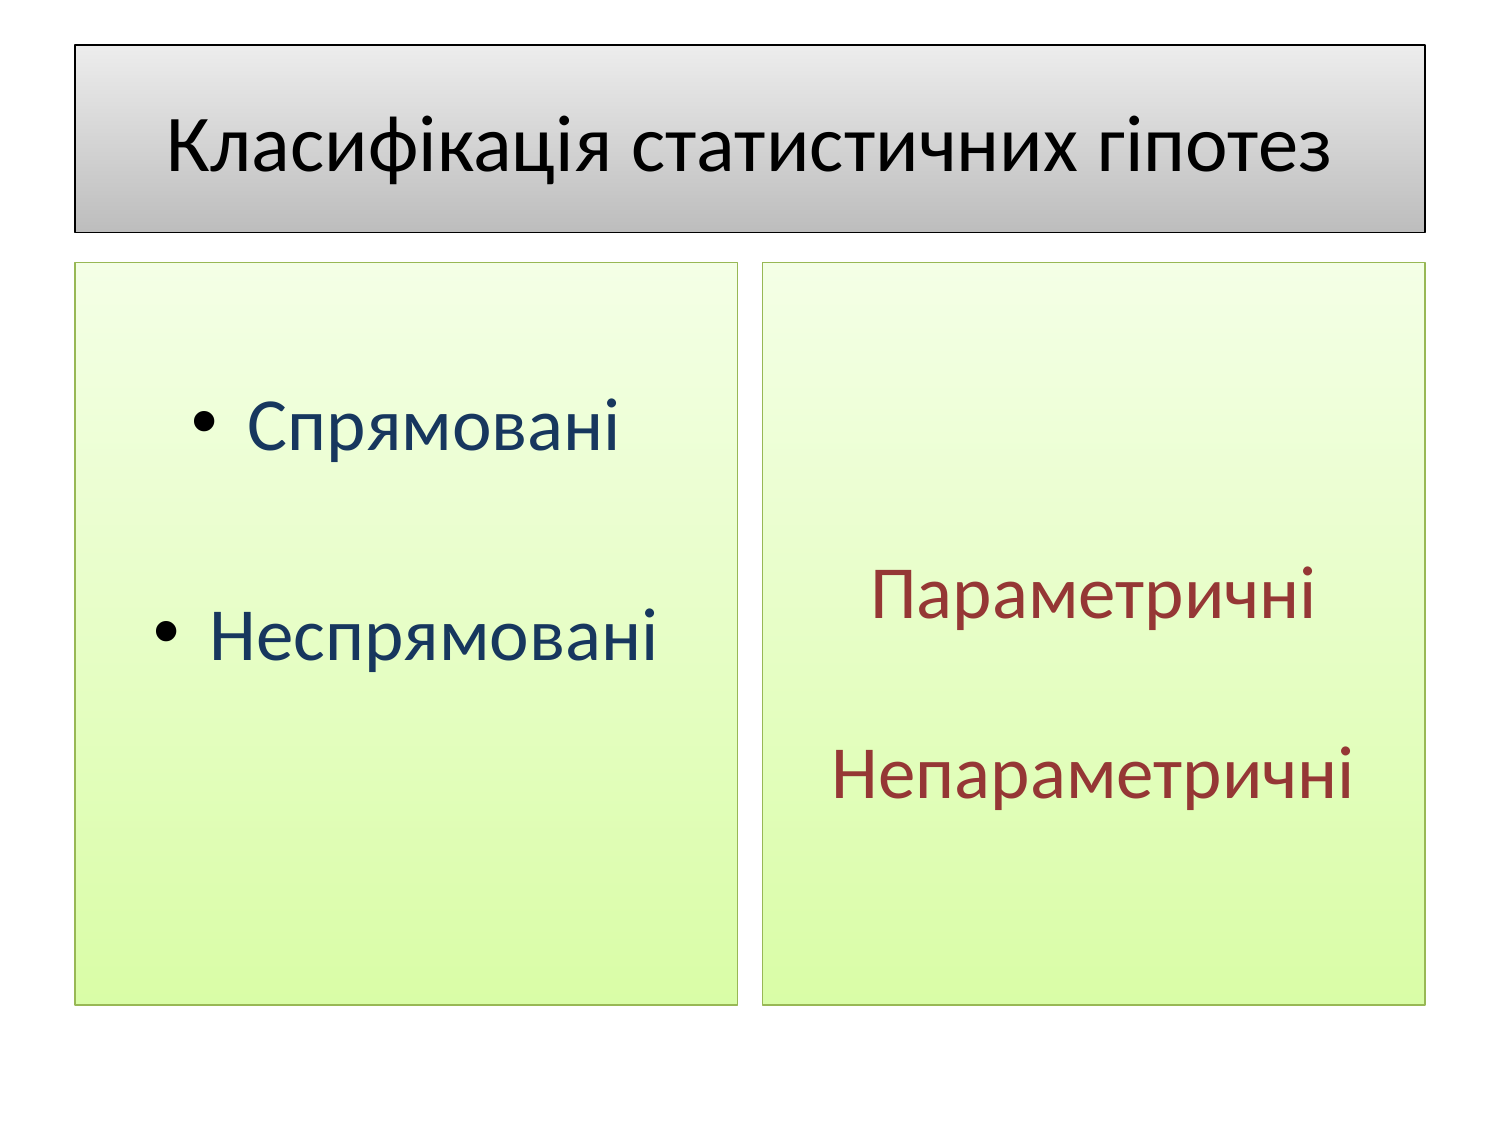

# Класифікація статистичних гіпотез
Спрямовані
Неспрямовані
Параметричні
Непараметричні